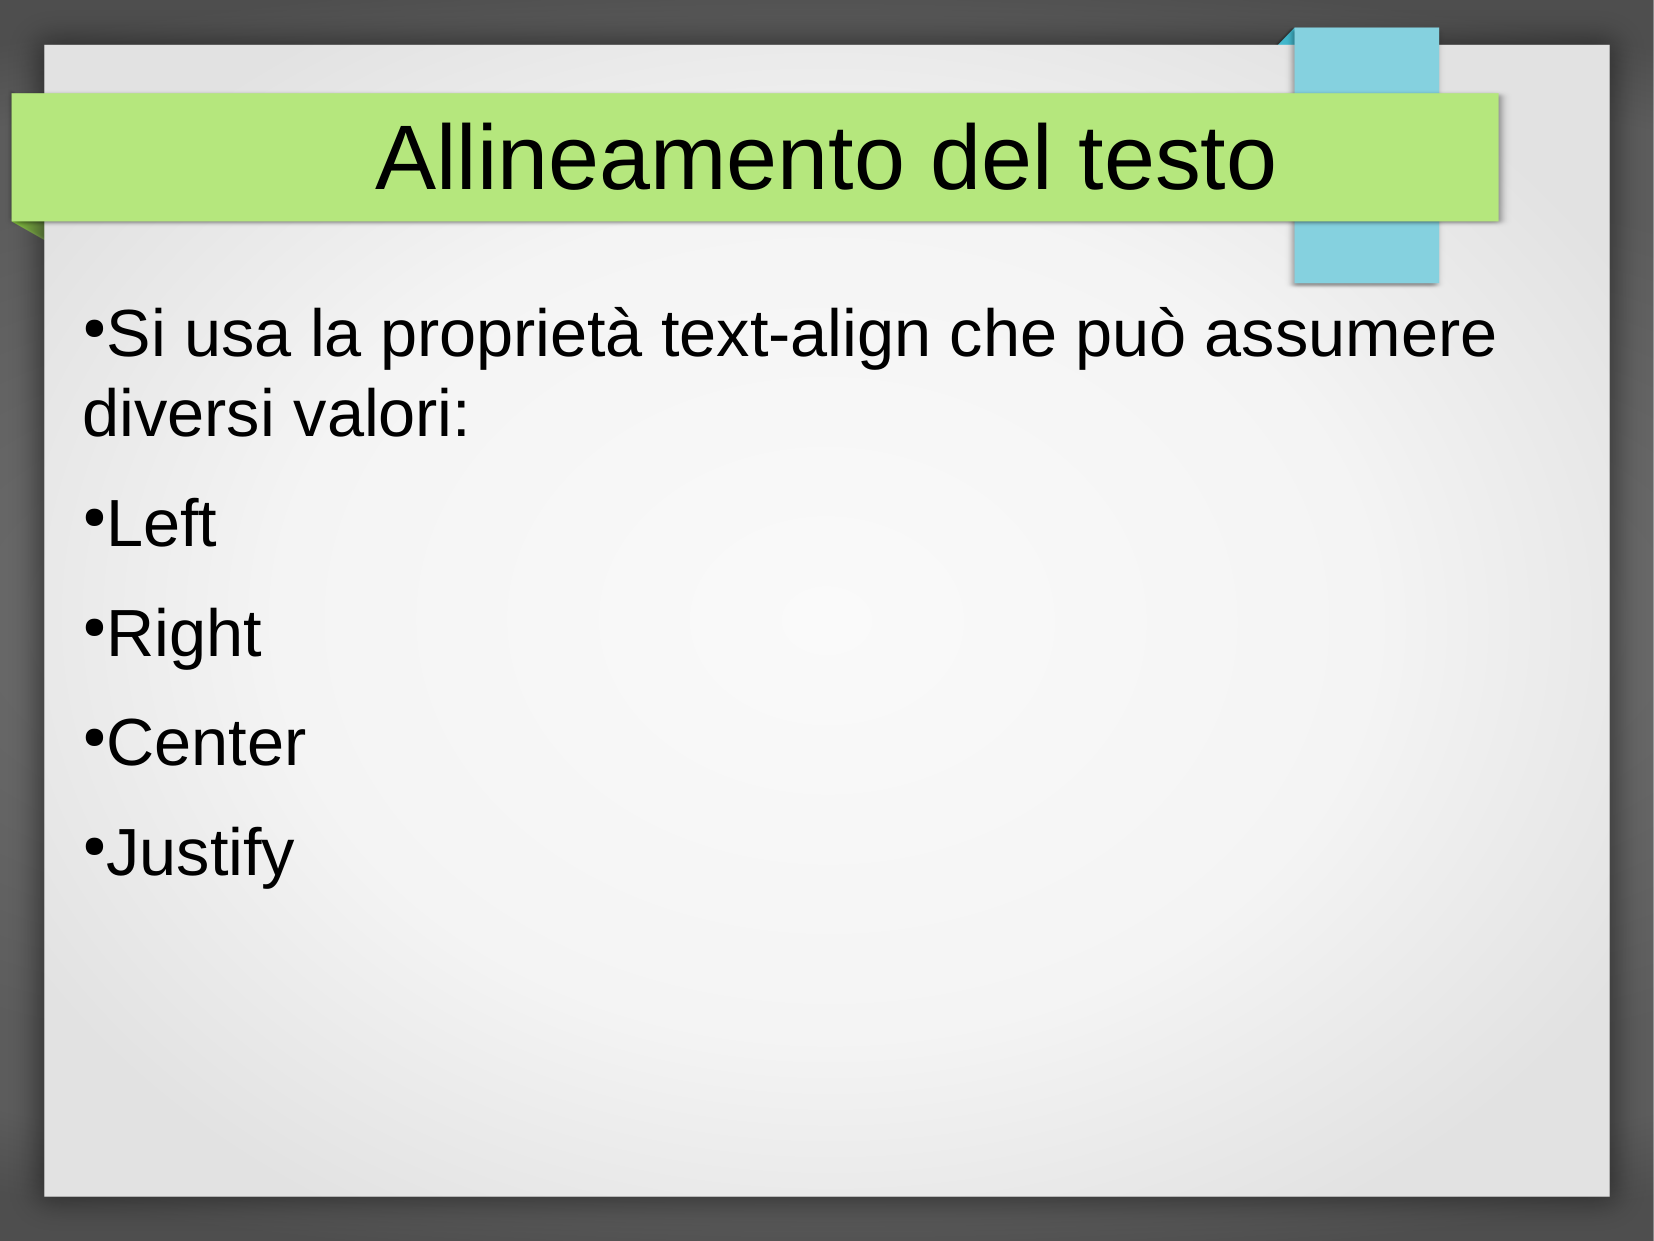

# Allineamento del testo
Si usa la proprietà text-align che può assumere diversi valori:
Left
Right
Center
Justify